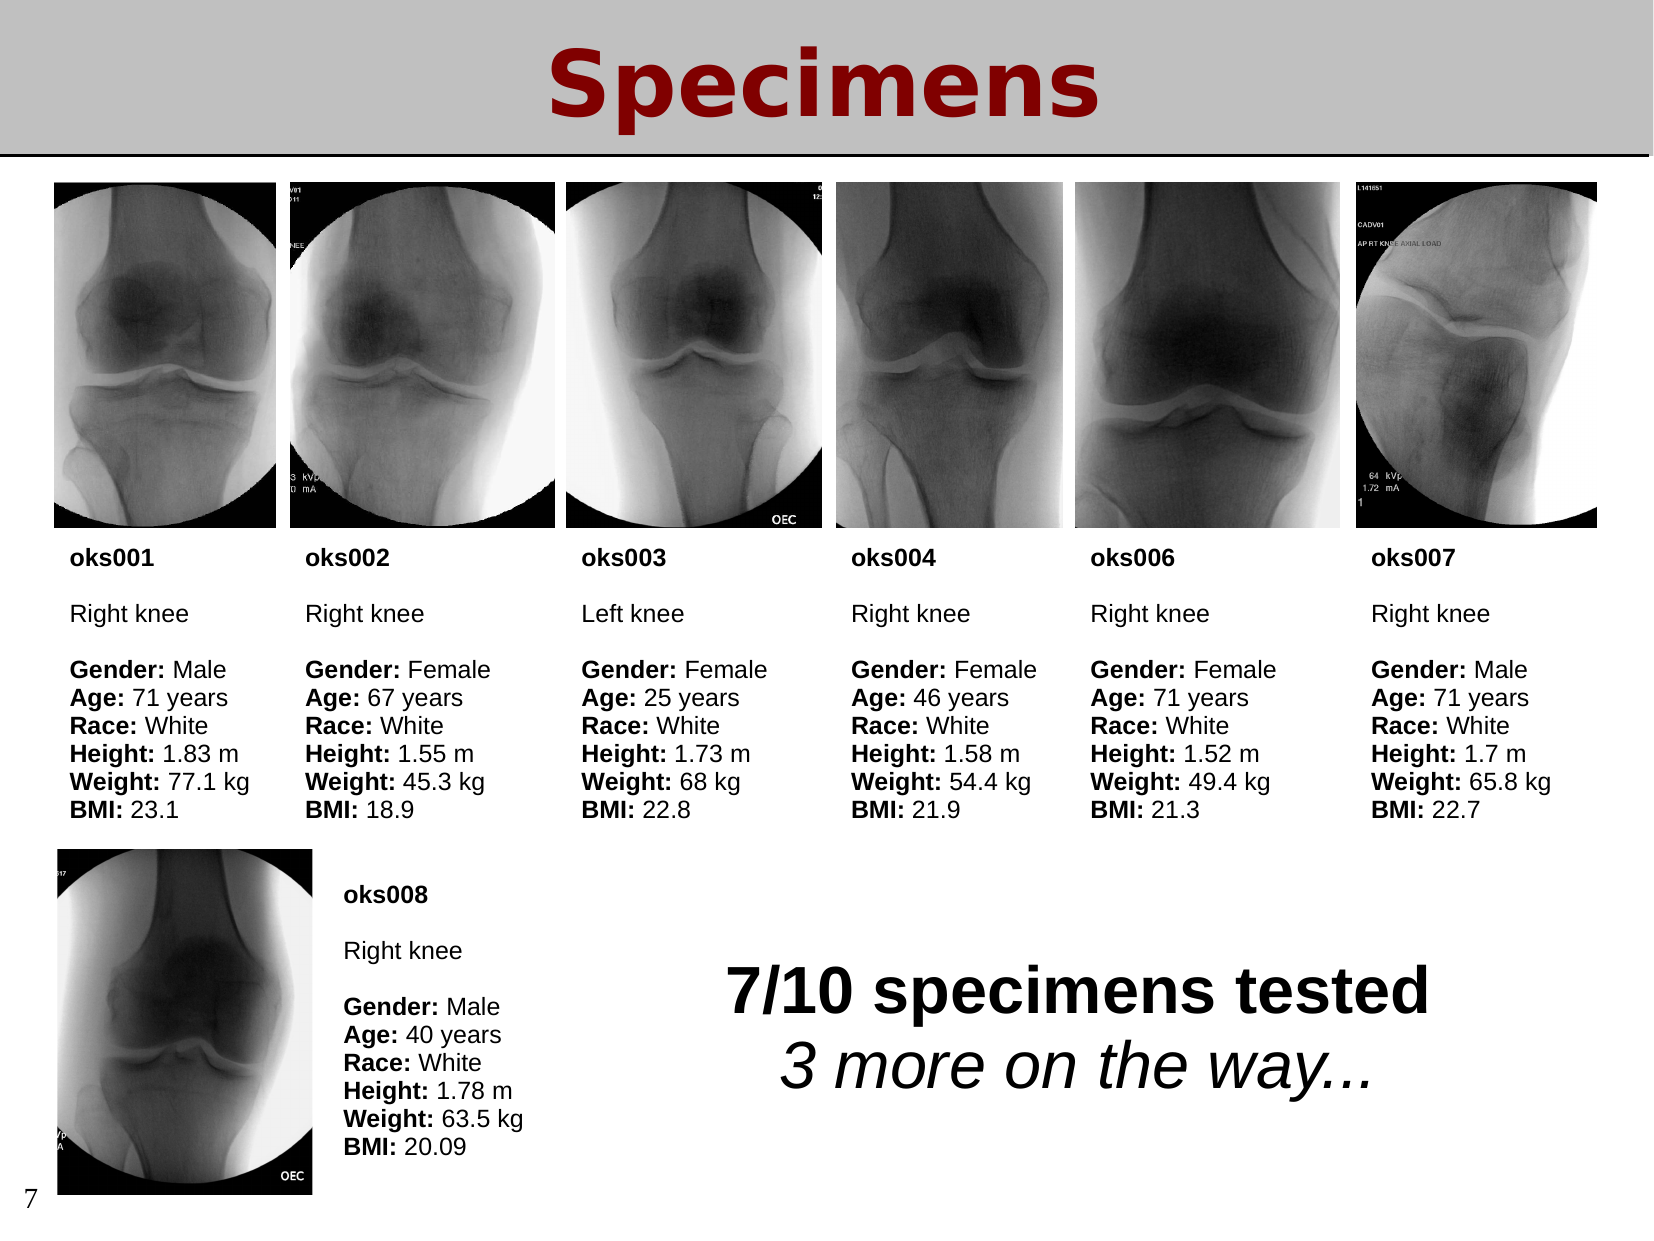

Specimens
oks001
Right knee
Gender: Male
Age: 71 years
Race: White
Height: 1.83 m
Weight: 77.1 kg
BMI: 23.1
oks002
Right knee
Gender: Female
Age: 67 years
Race: White
Height: 1.55 m
Weight: 45.3 kg
BMI: 18.9
oks003
Left knee
Gender: Female
Age: 25 years
Race: White
Height: 1.73 m
Weight: 68 kg
BMI: 22.8
oks004
Right knee
Gender: Female
Age: 46 years
Race: White
Height: 1.58 m
Weight: 54.4 kg
BMI: 21.9
oks006
Right knee
Gender: Female
Age: 71 years
Race: White
Height: 1.52 m
Weight: 49.4 kg
BMI: 21.3
oks007
Right knee
Gender: Male
Age: 71 years
Race: White
Height: 1.7 m
Weight: 65.8 kg
BMI: 22.7
oks008
Right knee
Gender: Male
Age: 40 years
Race: White
Height: 1.78 m
Weight: 63.5 kg
BMI: 20.09
7/10 specimens tested
3 more on the way...